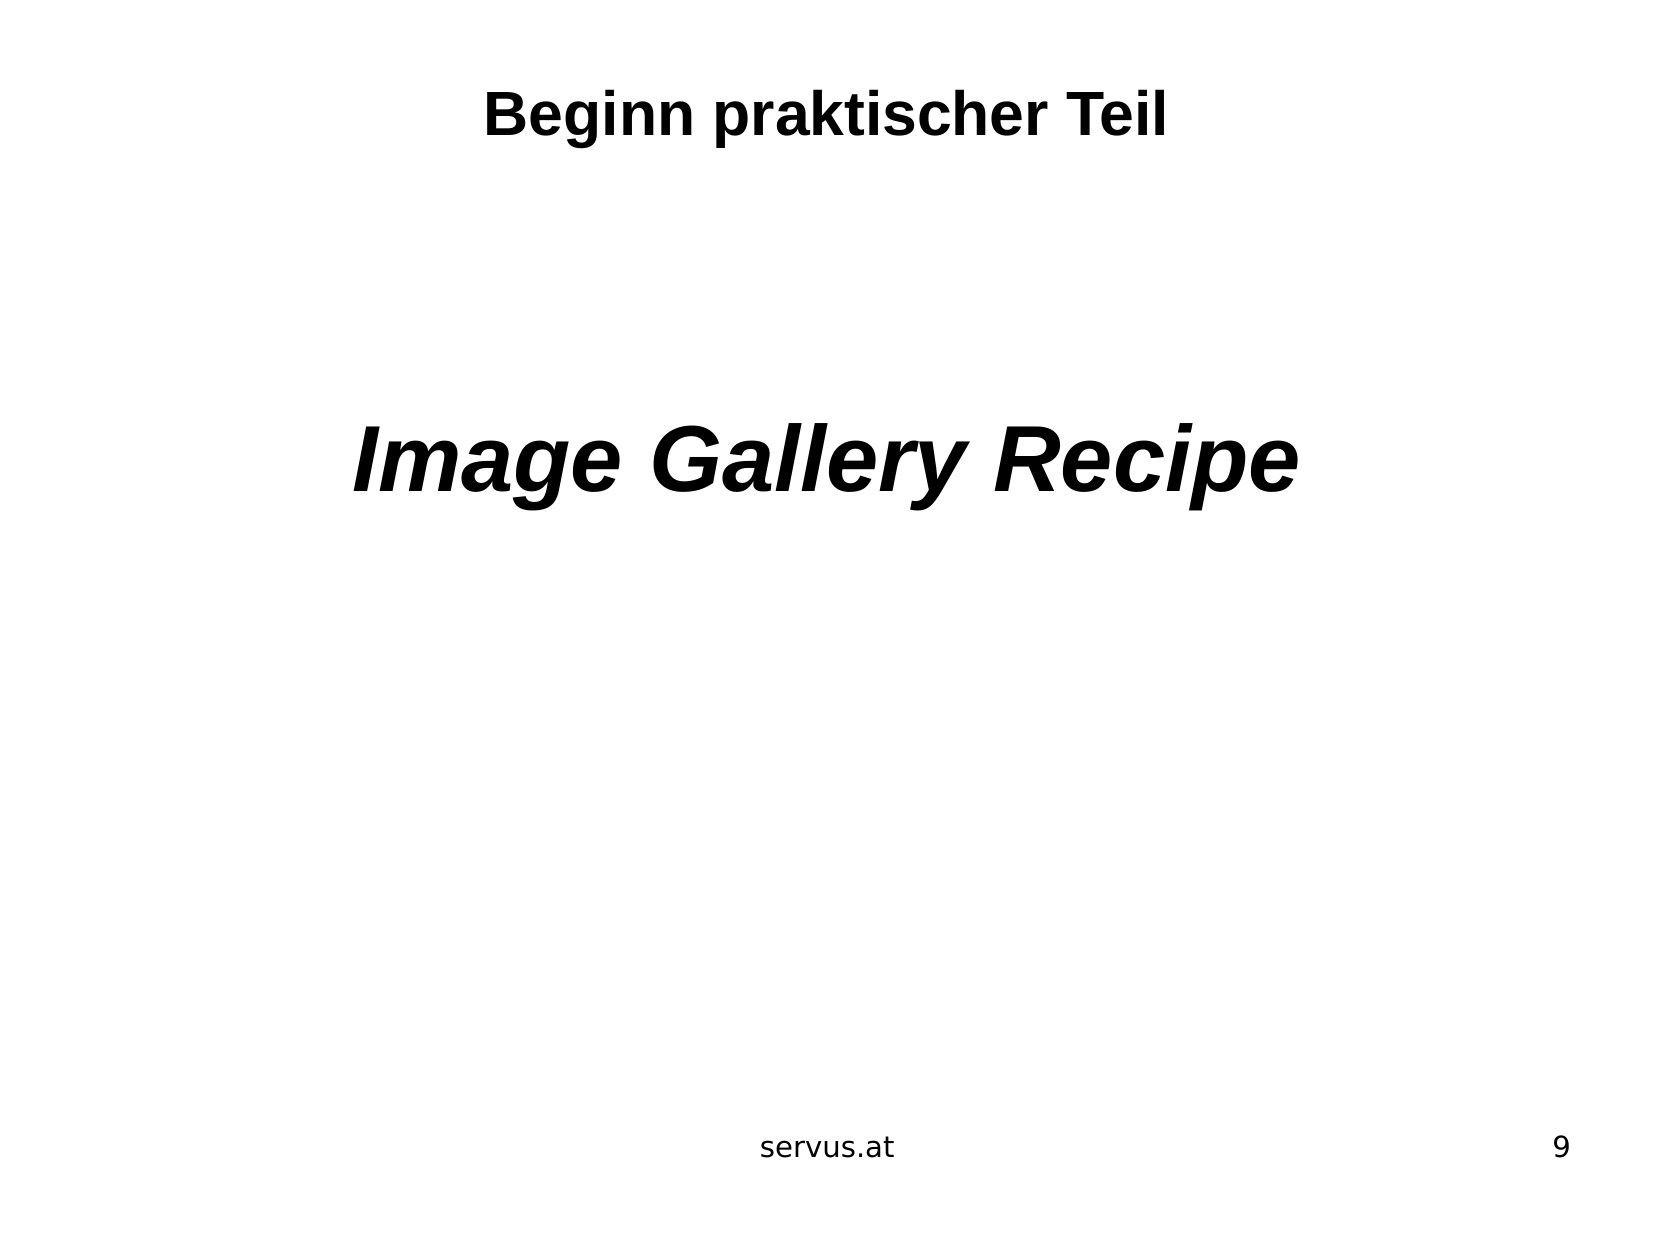

# Beginn praktischer Teil
Image Gallery Recipe
servus.at
9